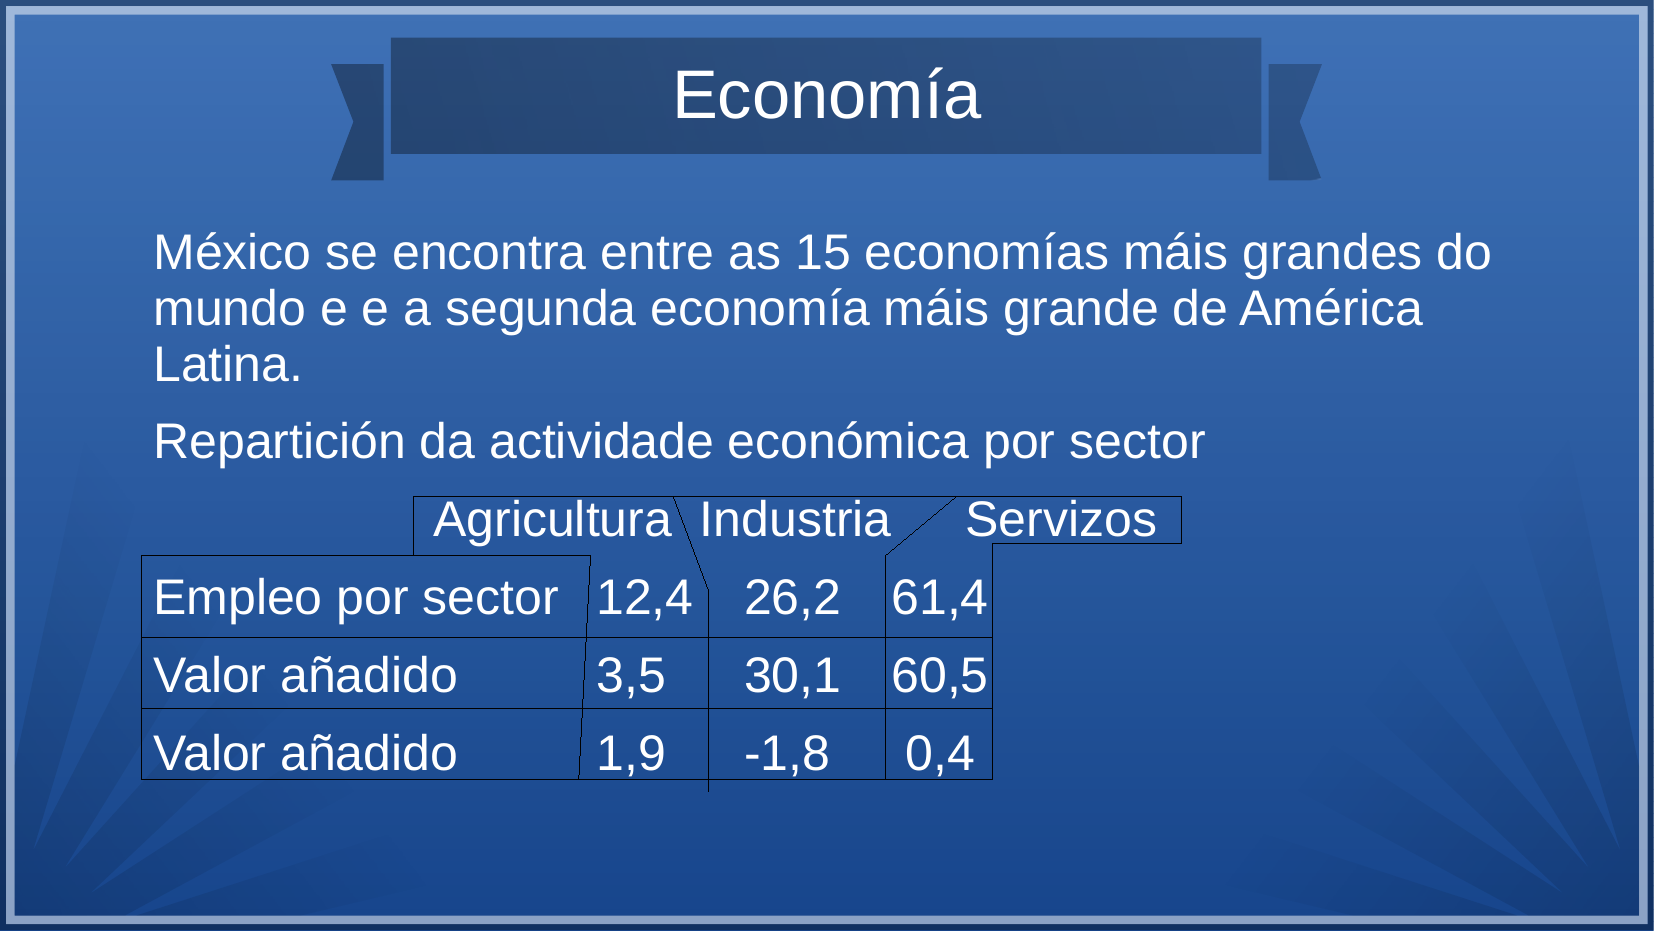

# Economía
México se encontra entre as 15 economías máis grandes do mundo e e a segunda economía máis grande de América Latina.
Repartición da actividade económica por sector
 Agricultura Industria	Servizos
Empleo por sector	12,4 	26,2 	61,4
Valor añadido 	 	3,5 	30,1 	60,5
Valor añadido 	 	1,9 	-1,8 	 0,4